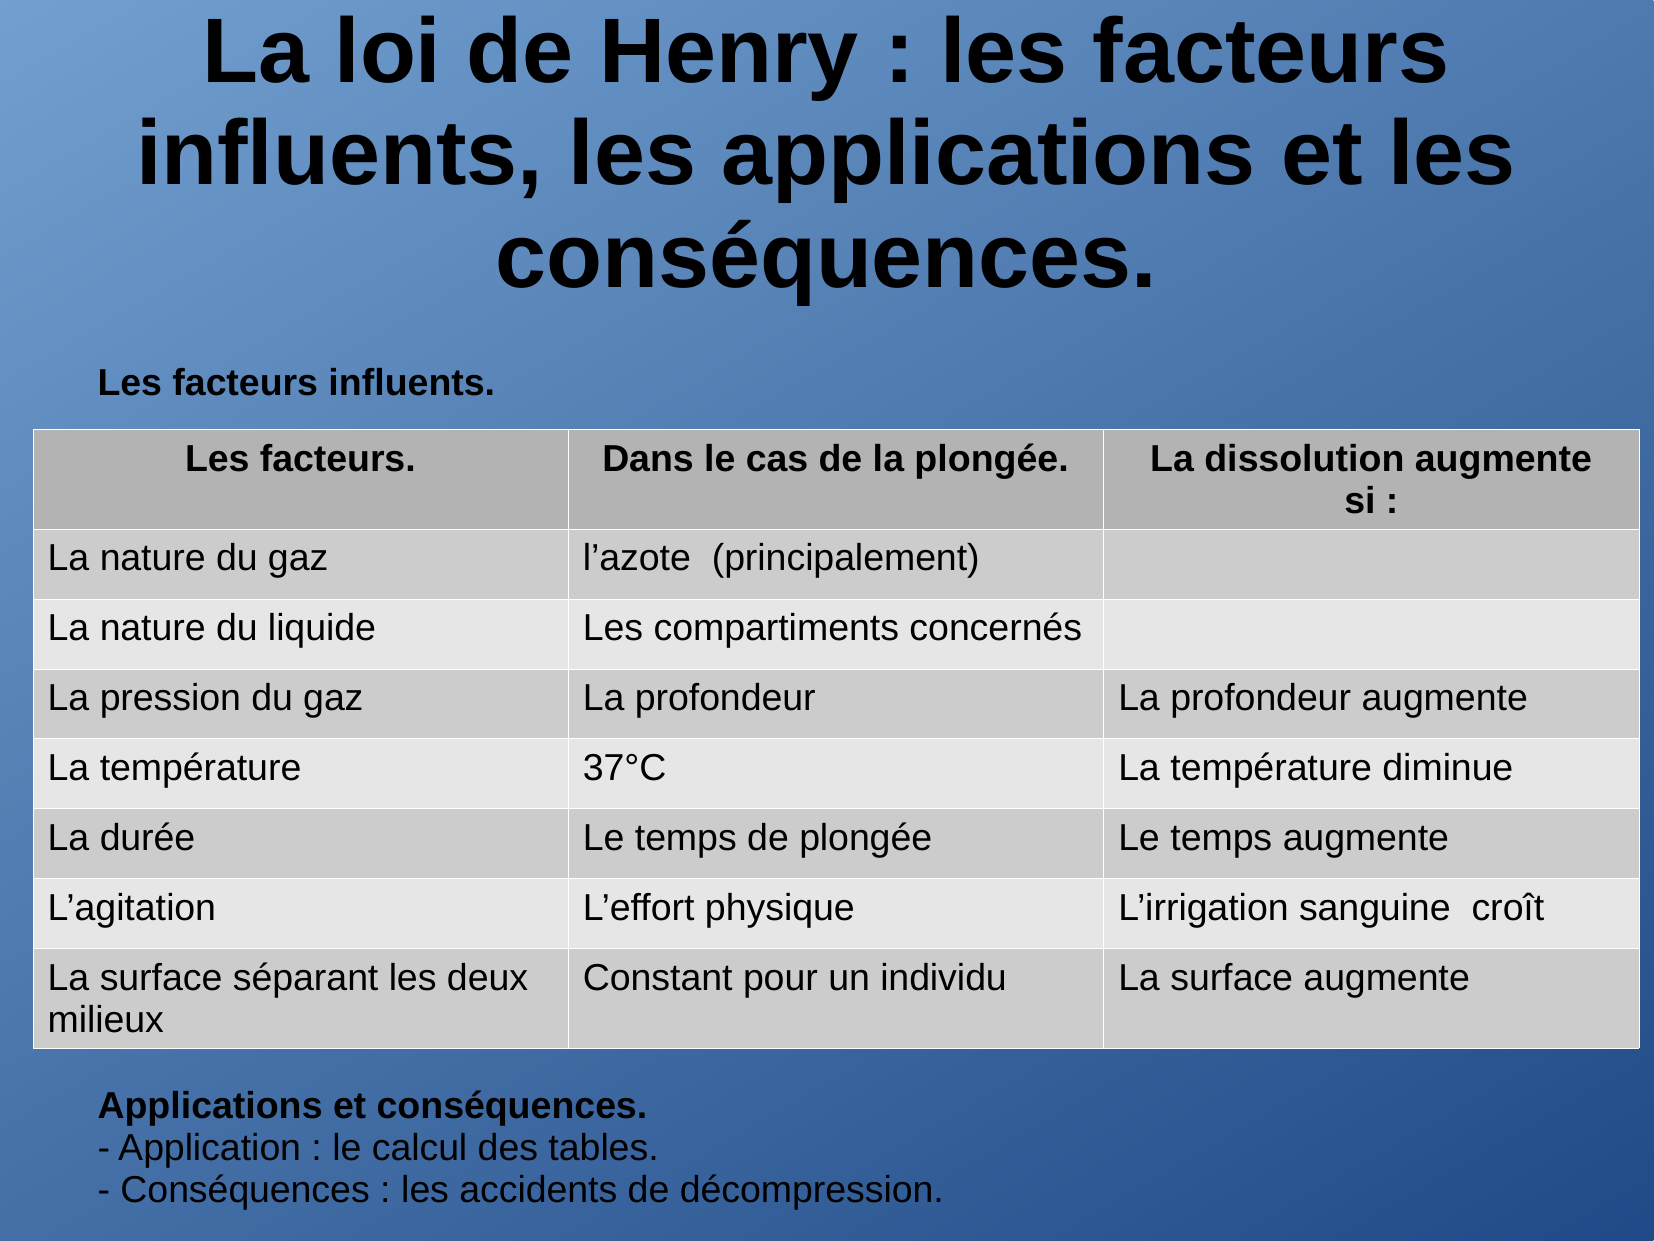

# La loi de Henry : les facteurs influents, les applications et les conséquences.
Les facteurs influents.
| Les facteurs. | Dans le cas de la plongée. | La dissolution augmente si : |
| --- | --- | --- |
| La nature du gaz | l’azote (principalement) | |
| La nature du liquide | Les compartiments concernés | |
| La pression du gaz | La profondeur | La profondeur augmente |
| La température | 37°C | La température diminue |
| La durée | Le temps de plongée | Le temps augmente |
| L’agitation | L’effort physique | L’irrigation sanguine croît |
| La surface séparant les deux milieux | Constant pour un individu | La surface augmente |
Applications et conséquences.
- Application : le calcul des tables.
- Conséquences : les accidents de décompression.